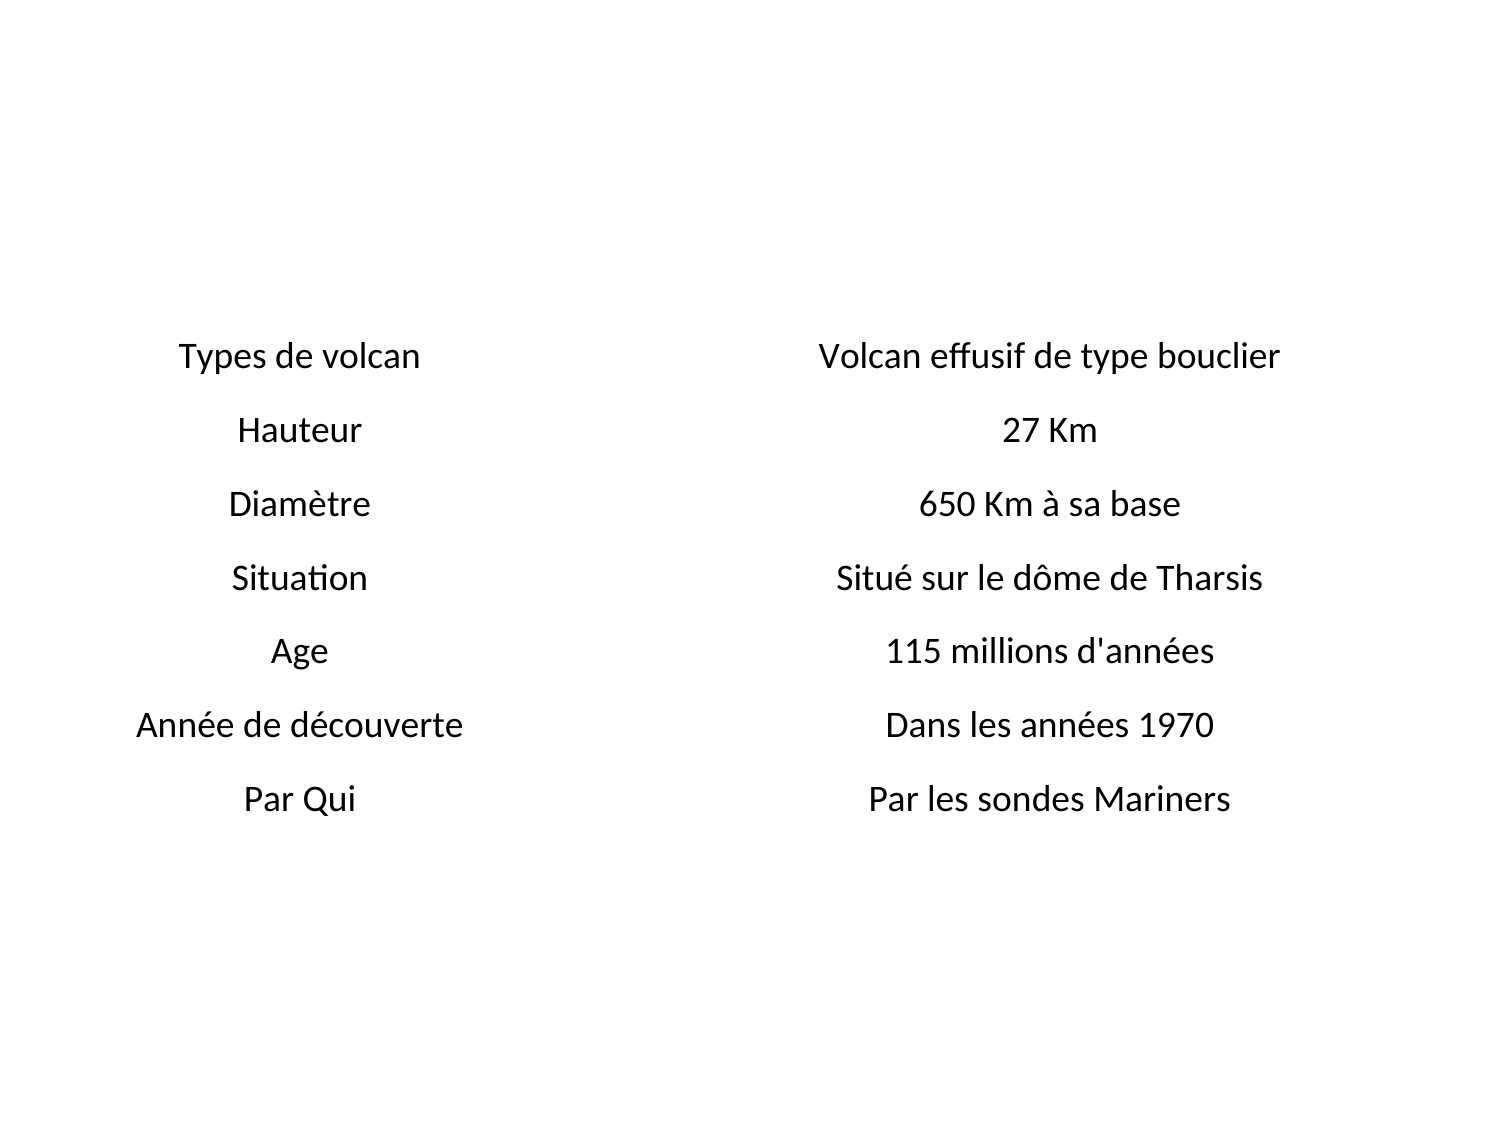

| Types de volcan | Volcan effusif de type bouclier |
| --- | --- |
| Hauteur | 27 Km |
| Diamètre | 650 Km à sa base |
| Situation | Situé sur le dôme de Tharsis |
| Age | 115 millions d'années |
| Année de découverte | Dans les années 1970 |
| Par Qui | Par les sondes Mariners |